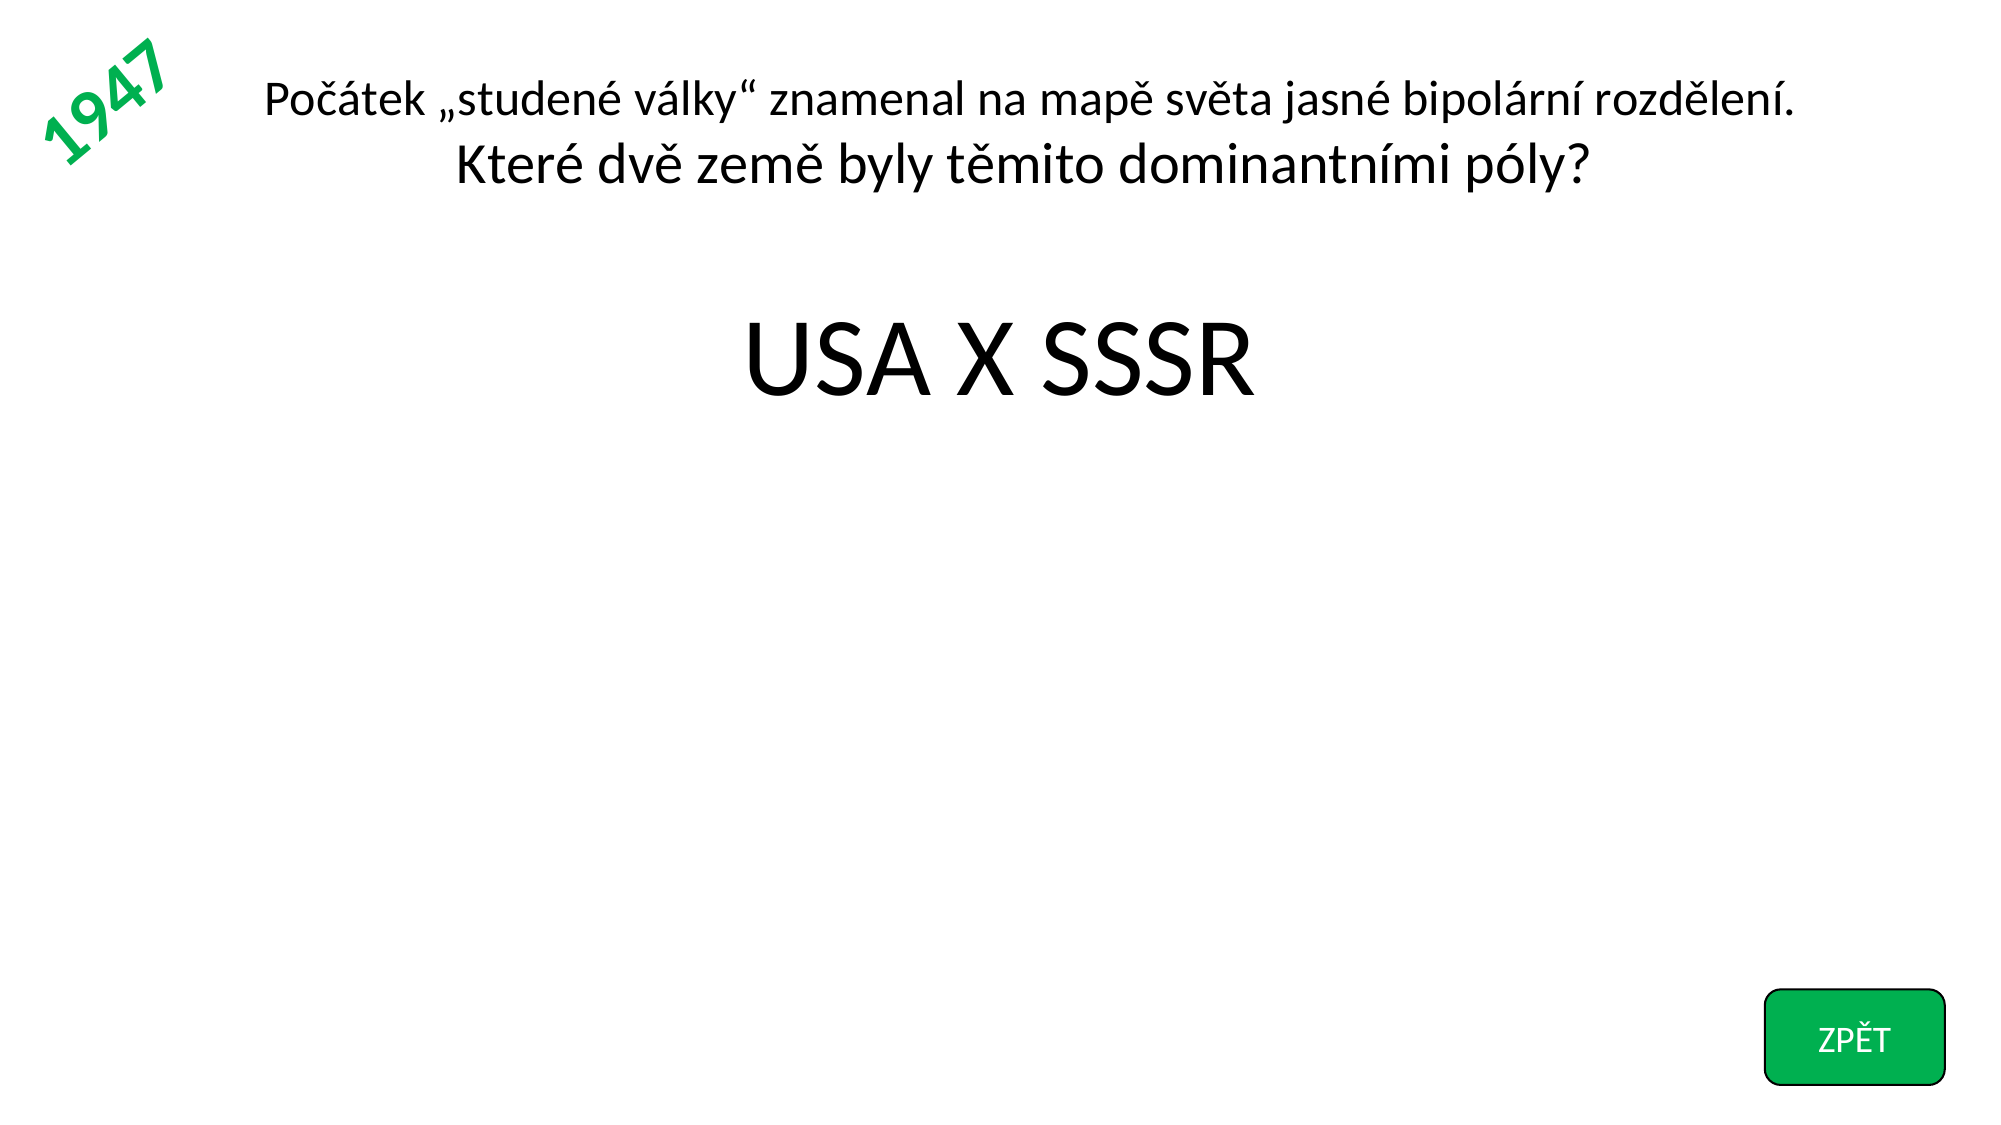

1947
 Počátek „studené války“ znamenal na mapě světa jasné bipolární rozdělení.
Které dvě země byly těmito dominantními póly?
USA X SSSR
ZPĚT